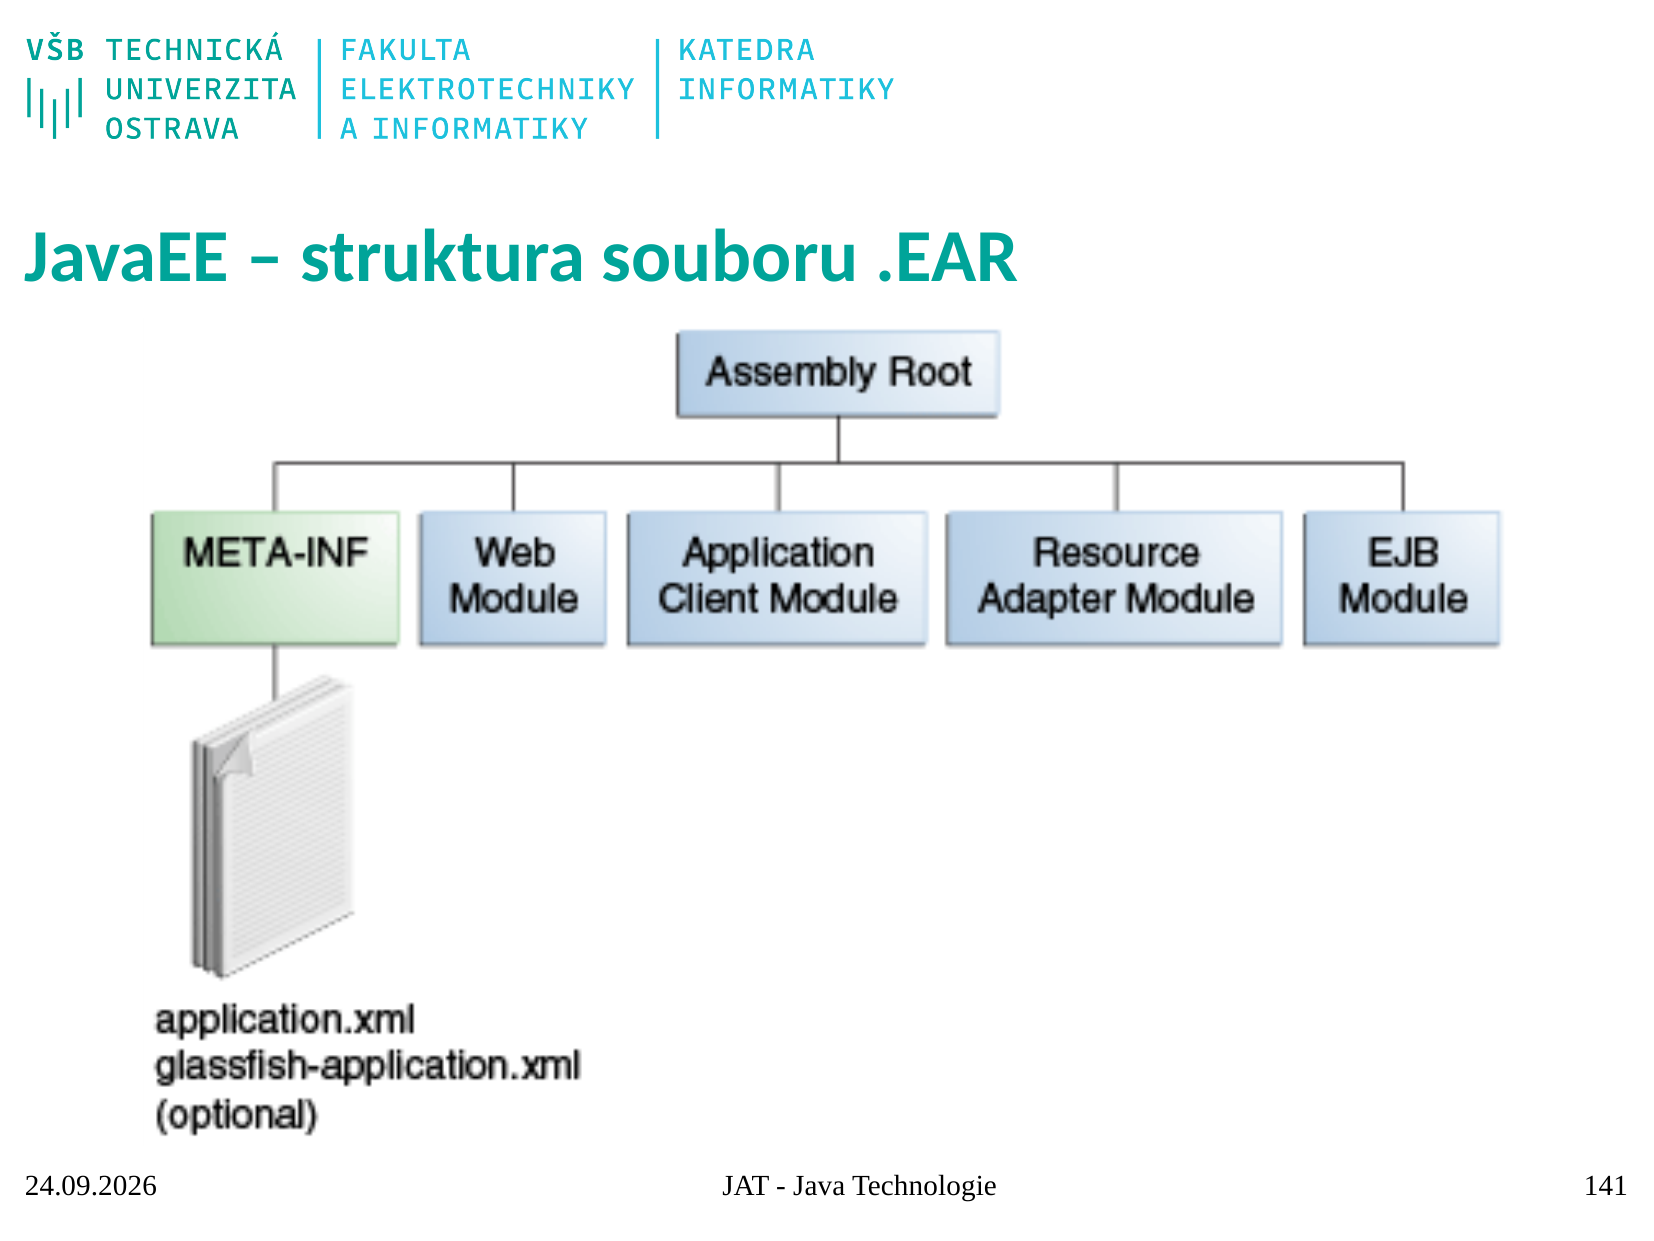

# JavaEE – struktura souboru .EAR
JAT - Java Technologie
141